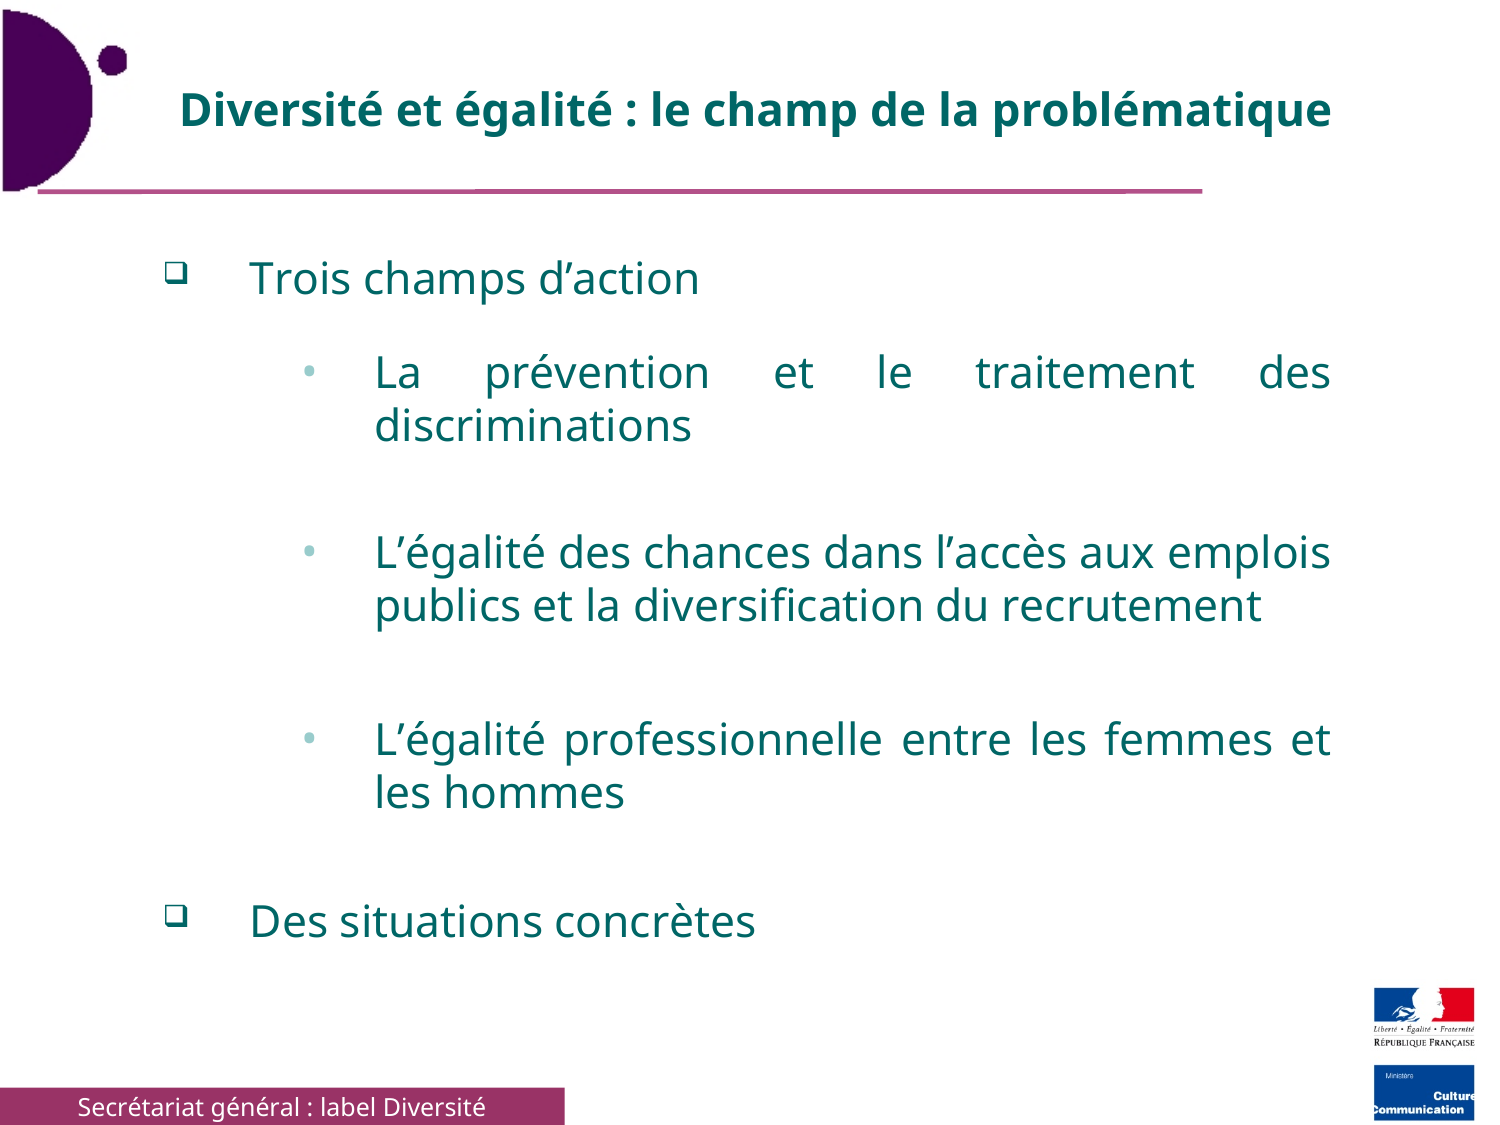

Diversité et égalité : le champ de la problématique
# Trois champs d’action
La prévention et le traitement des discriminations
L’égalité des chances dans l’accès aux emplois publics et la diversification du recrutement
L’égalité professionnelle entre les femmes et les hommes
Des situations concrètes